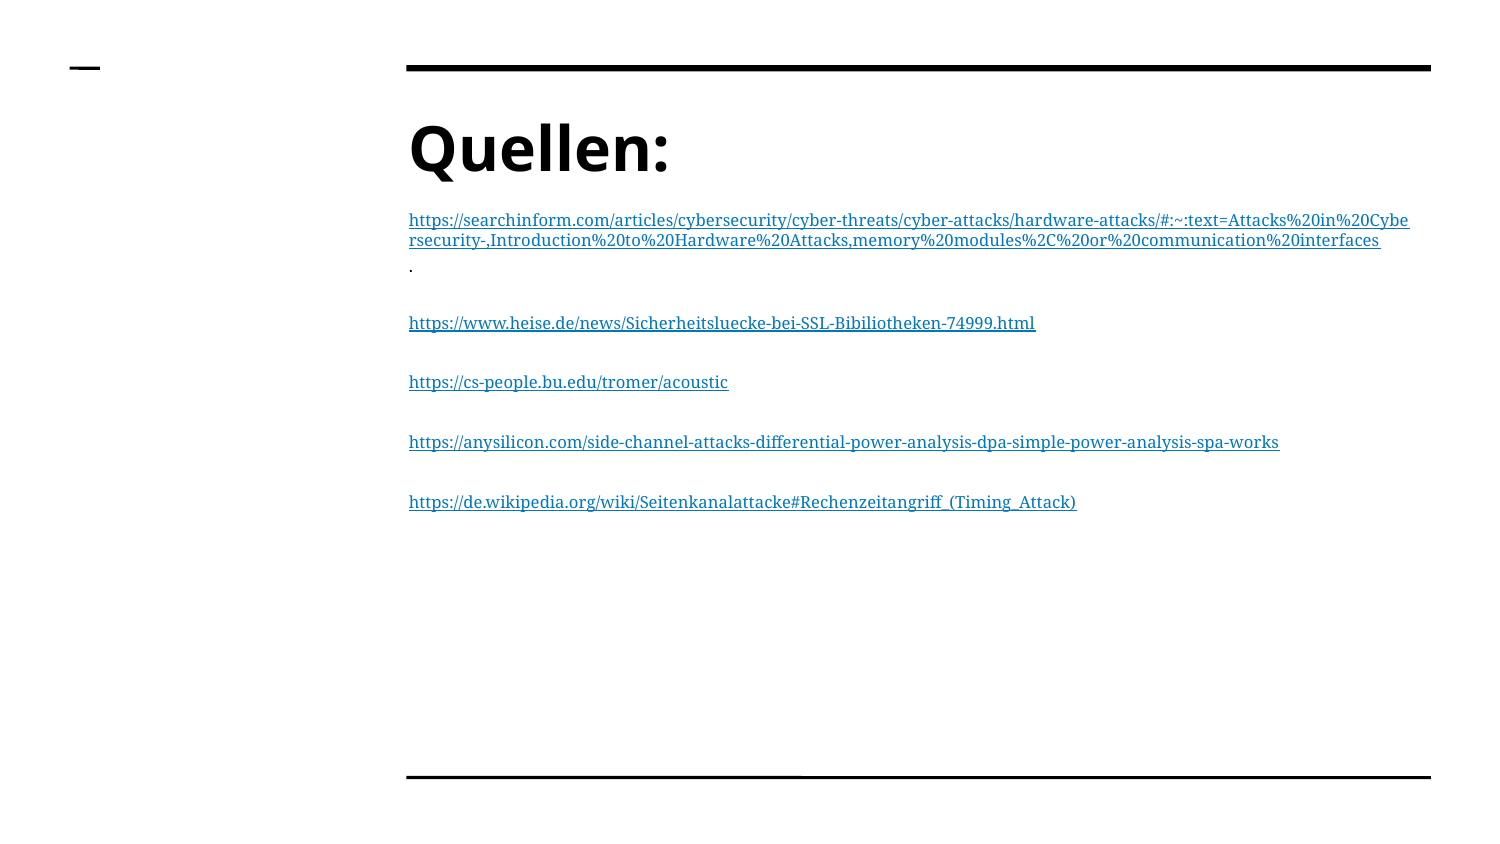

# Quellen:
https://searchinform.com/articles/cybersecurity/cyber-threats/cyber-attacks/hardware-attacks/#:~:text=Attacks%20in%20Cybersecurity-,Introduction%20to%20Hardware%20Attacks,memory%20modules%2C%20or%20communication%20interfaces.
https://www.heise.de/news/Sicherheitsluecke-bei-SSL-Bibiliotheken-74999.html
https://cs-people.bu.edu/tromer/acoustic
https://anysilicon.com/side-channel-attacks-differential-power-analysis-dpa-simple-power-analysis-spa-works
https://de.wikipedia.org/wiki/Seitenkanalattacke#Rechenzeitangriff_(Timing_Attack)